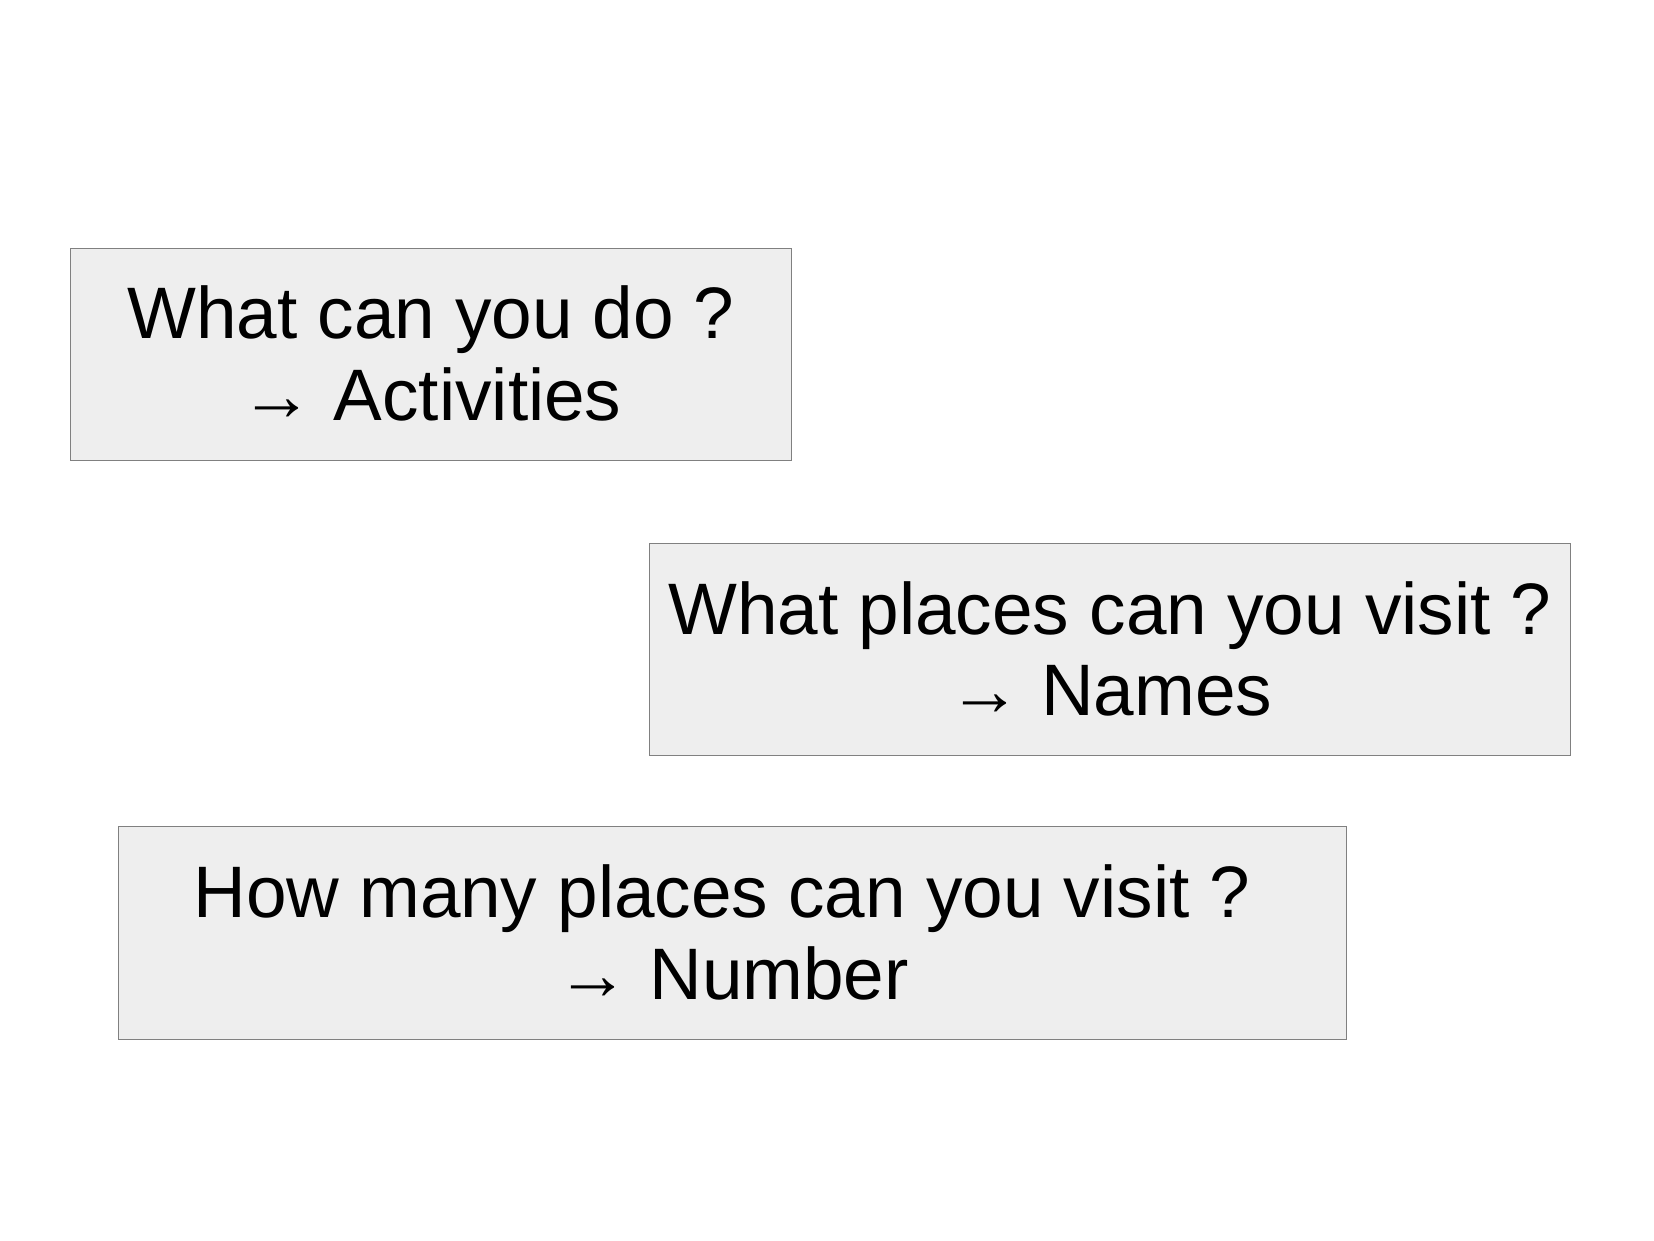

#
What can you do ?
→ Activities
What places can you visit ?
→ Names
How many places can you visit ?
→ Number